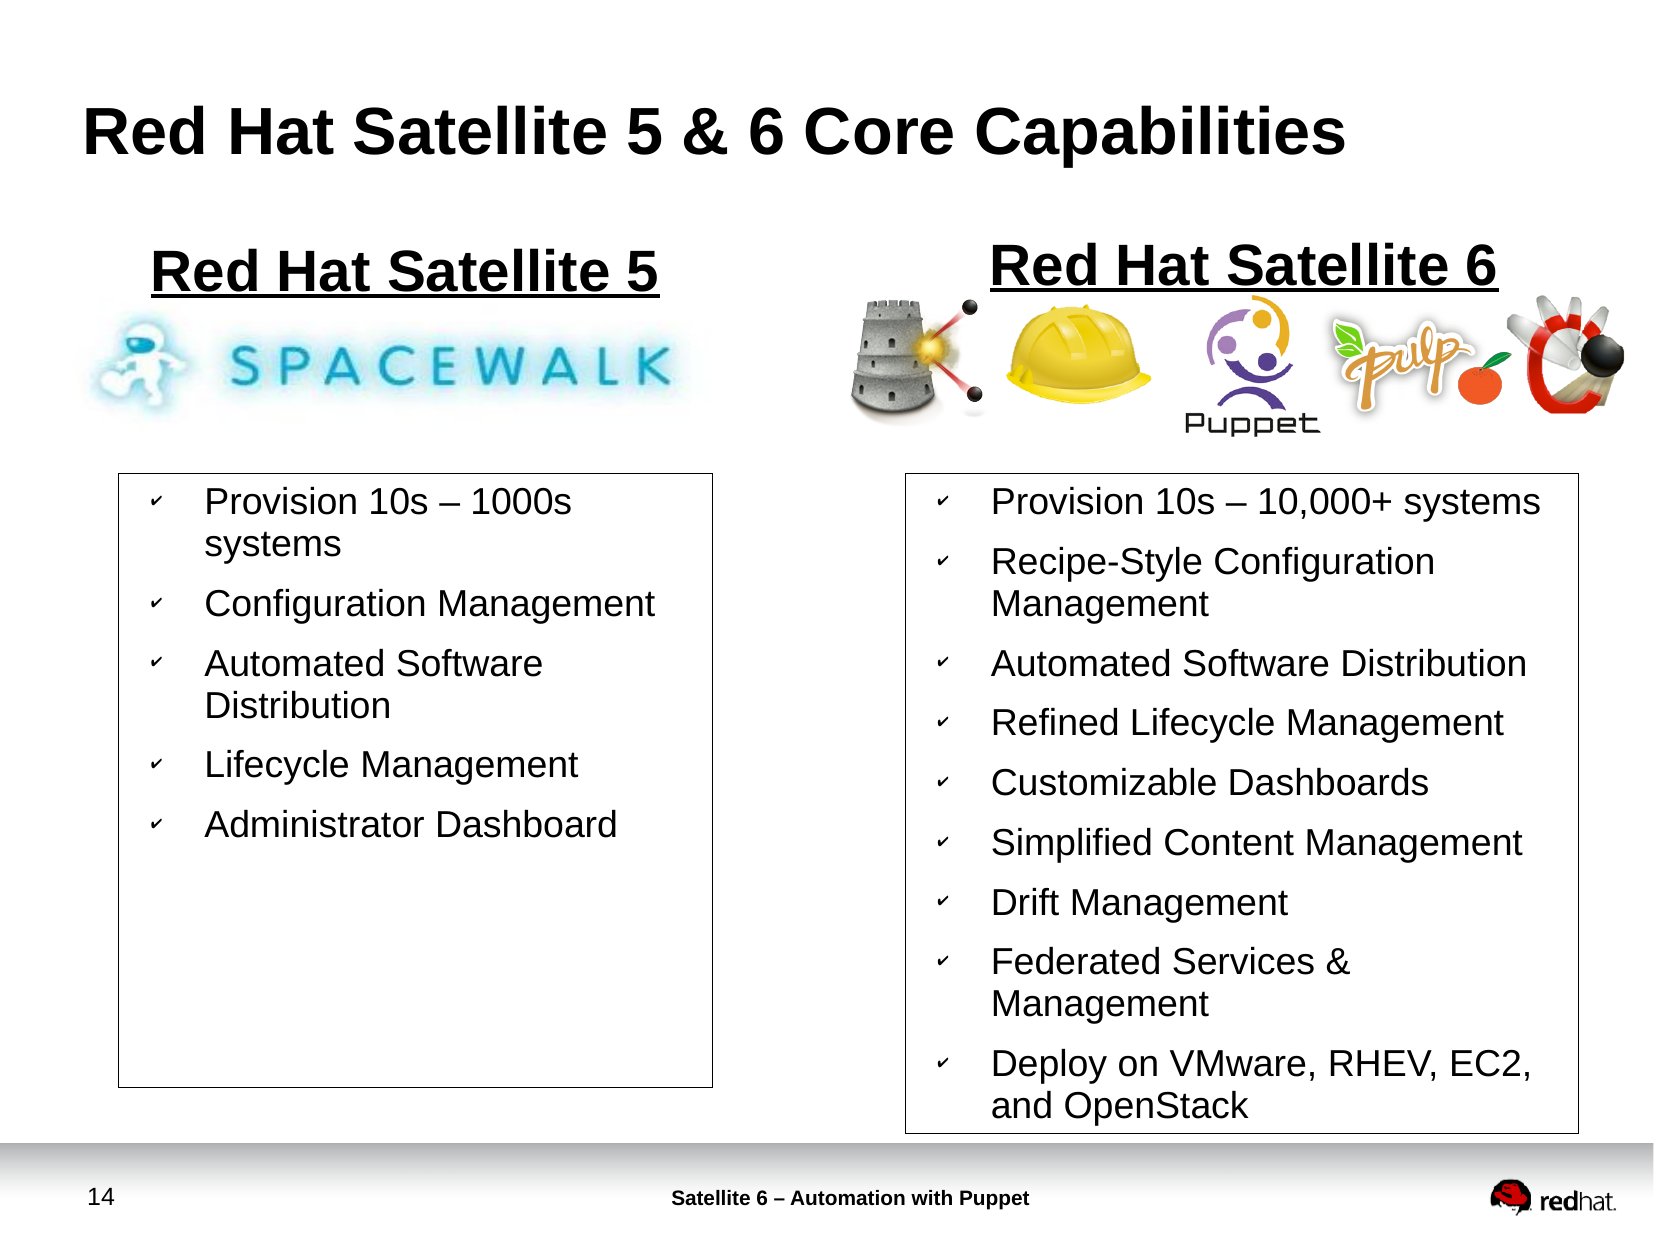

# Red Hat Satellite 5 & 6 Core Capabilities
Red Hat Satellite 6
Red Hat Satellite 5
Provision 10s – 1000s systems
Configuration Management
Automated Software Distribution
Lifecycle Management
Administrator Dashboard
Provision 10s – 10,000+ systems
Recipe-Style Configuration Management
Automated Software Distribution
Refined Lifecycle Management
Customizable Dashboards
Simplified Content Management
Drift Management
Federated Services & Management
Deploy on VMware, RHEV, EC2, and OpenStack